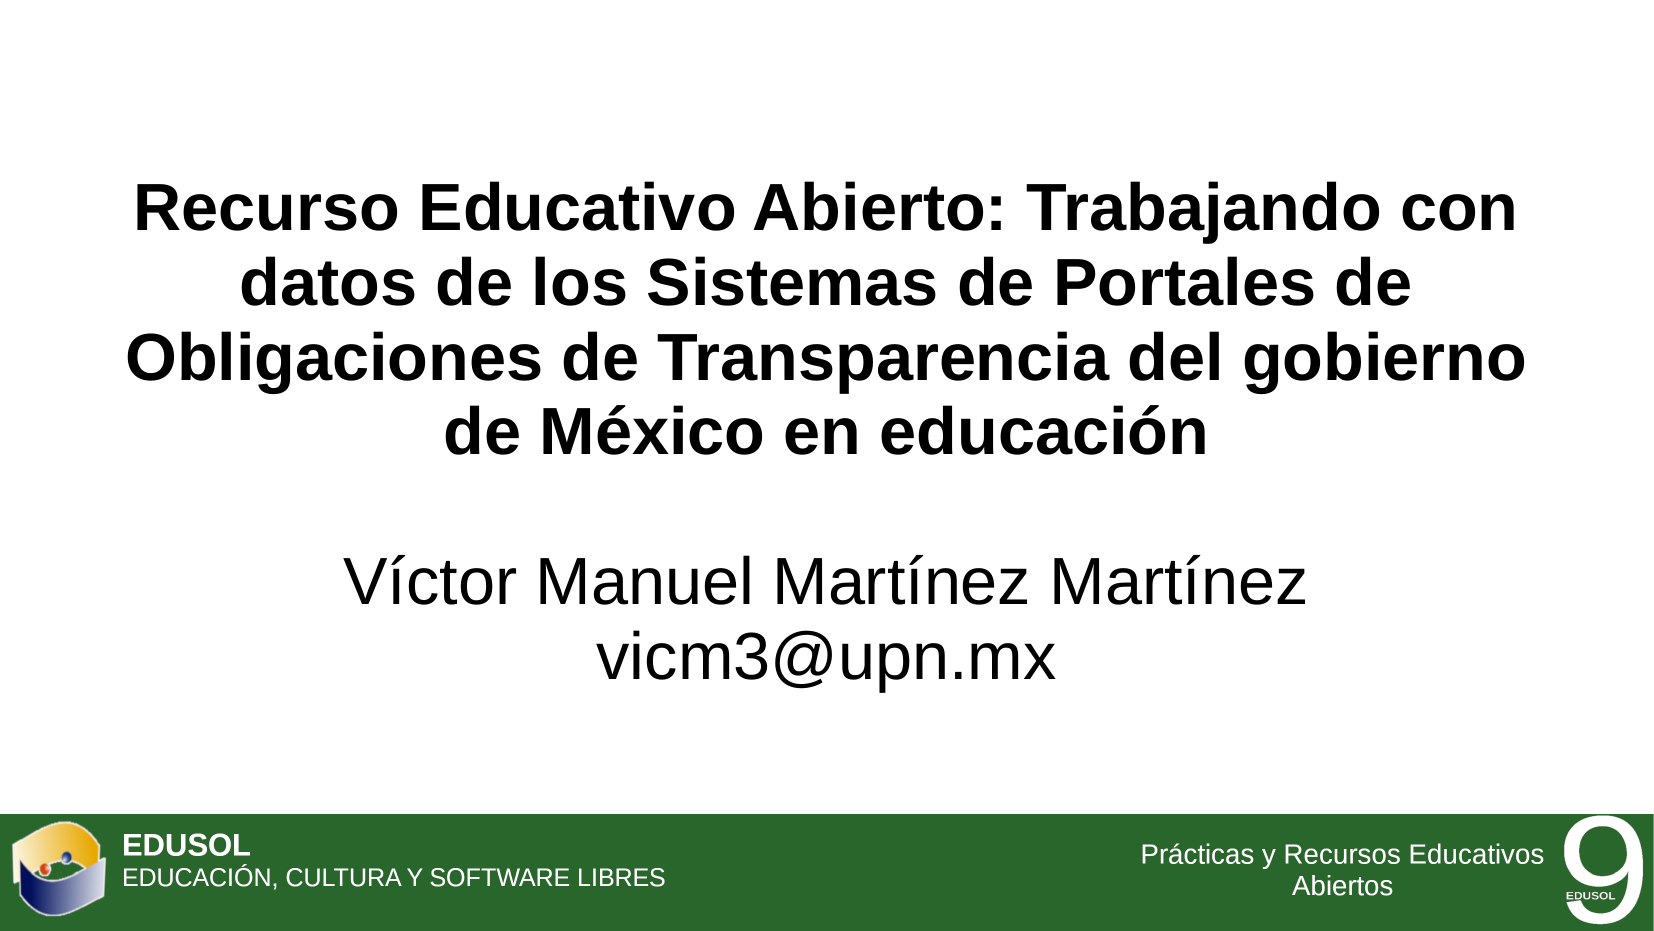

# Recurso Educativo Abierto: Trabajando con datos de los Sistemas de Portales de Obligaciones de Transparencia del gobierno de México en educación
Víctor Manuel Martínez Martínez
vicm3@upn.mx